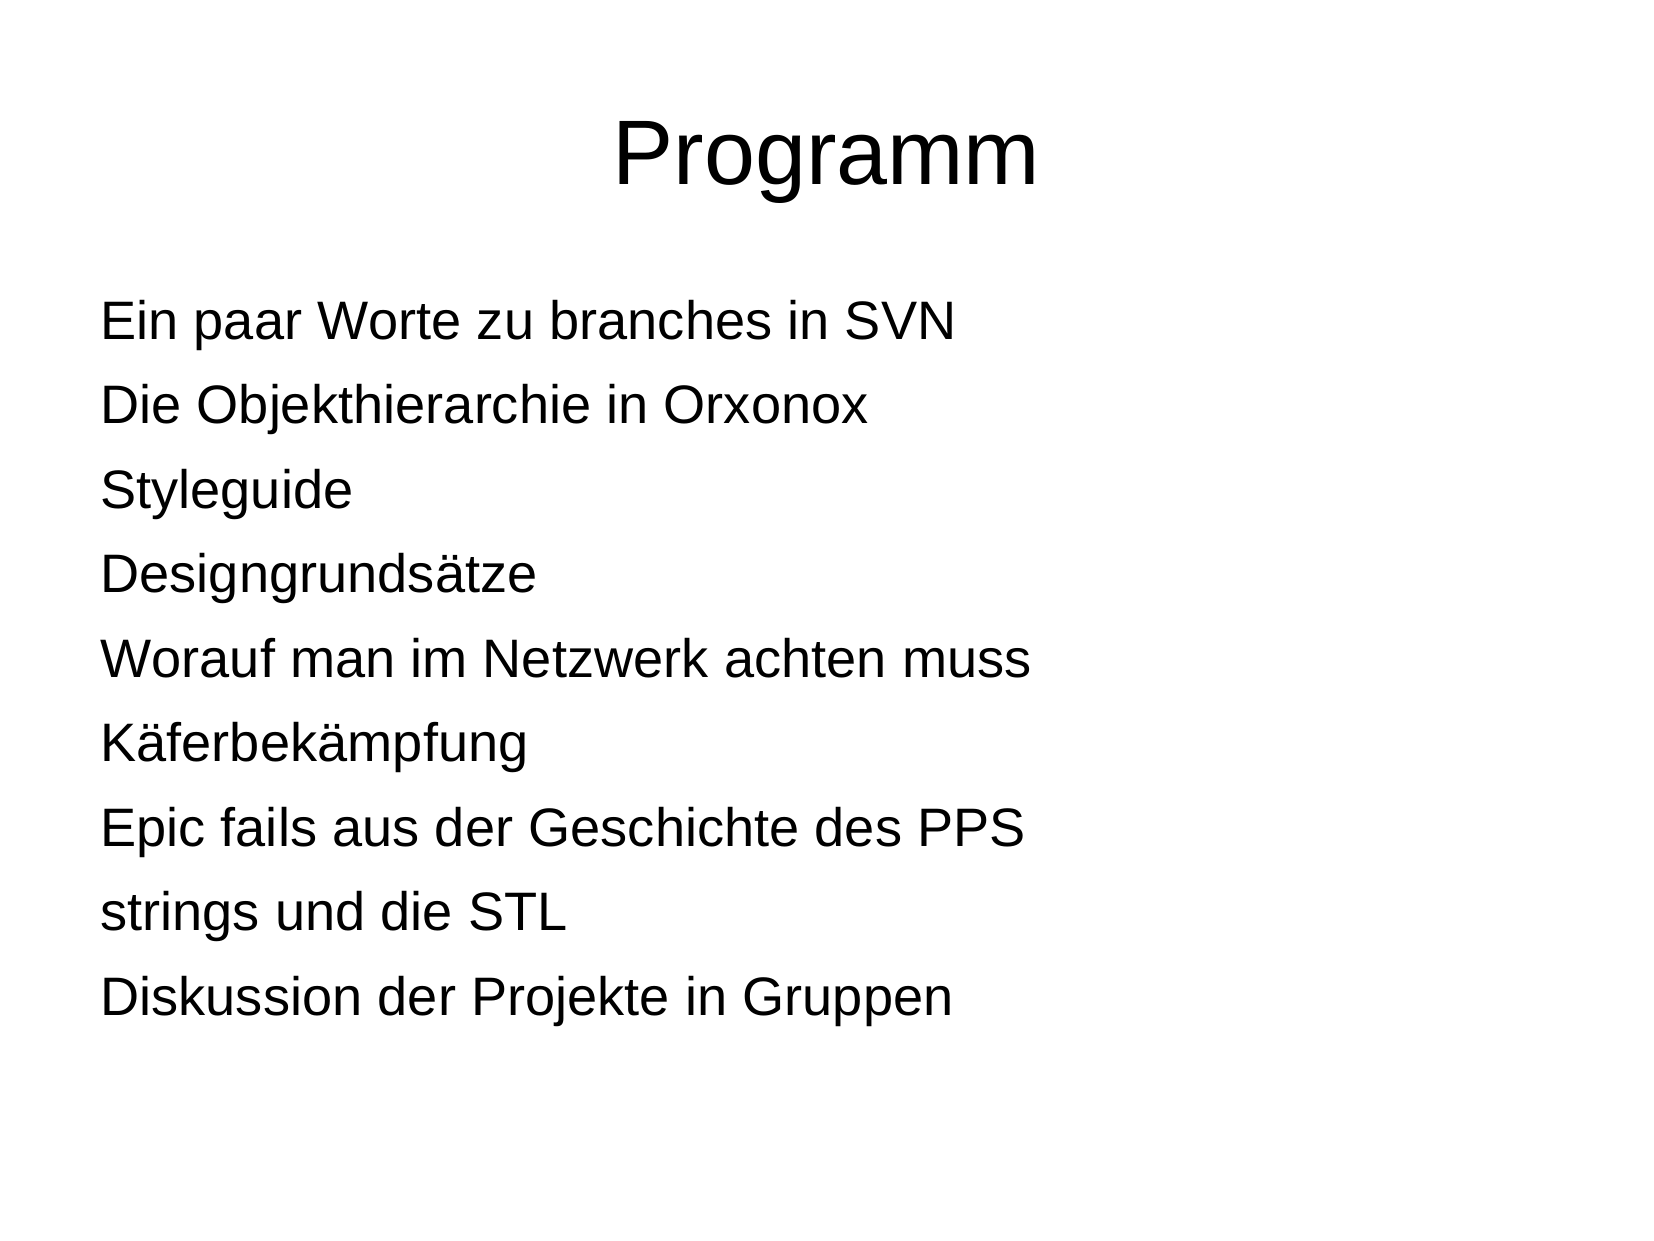

# Programm
Ein paar Worte zu branches in SVN
Die Objekthierarchie in Orxonox
Styleguide
Designgrundsätze
Worauf man im Netzwerk achten muss
Käferbekämpfung
Epic fails aus der Geschichte des PPS
strings und die STL
Diskussion der Projekte in Gruppen